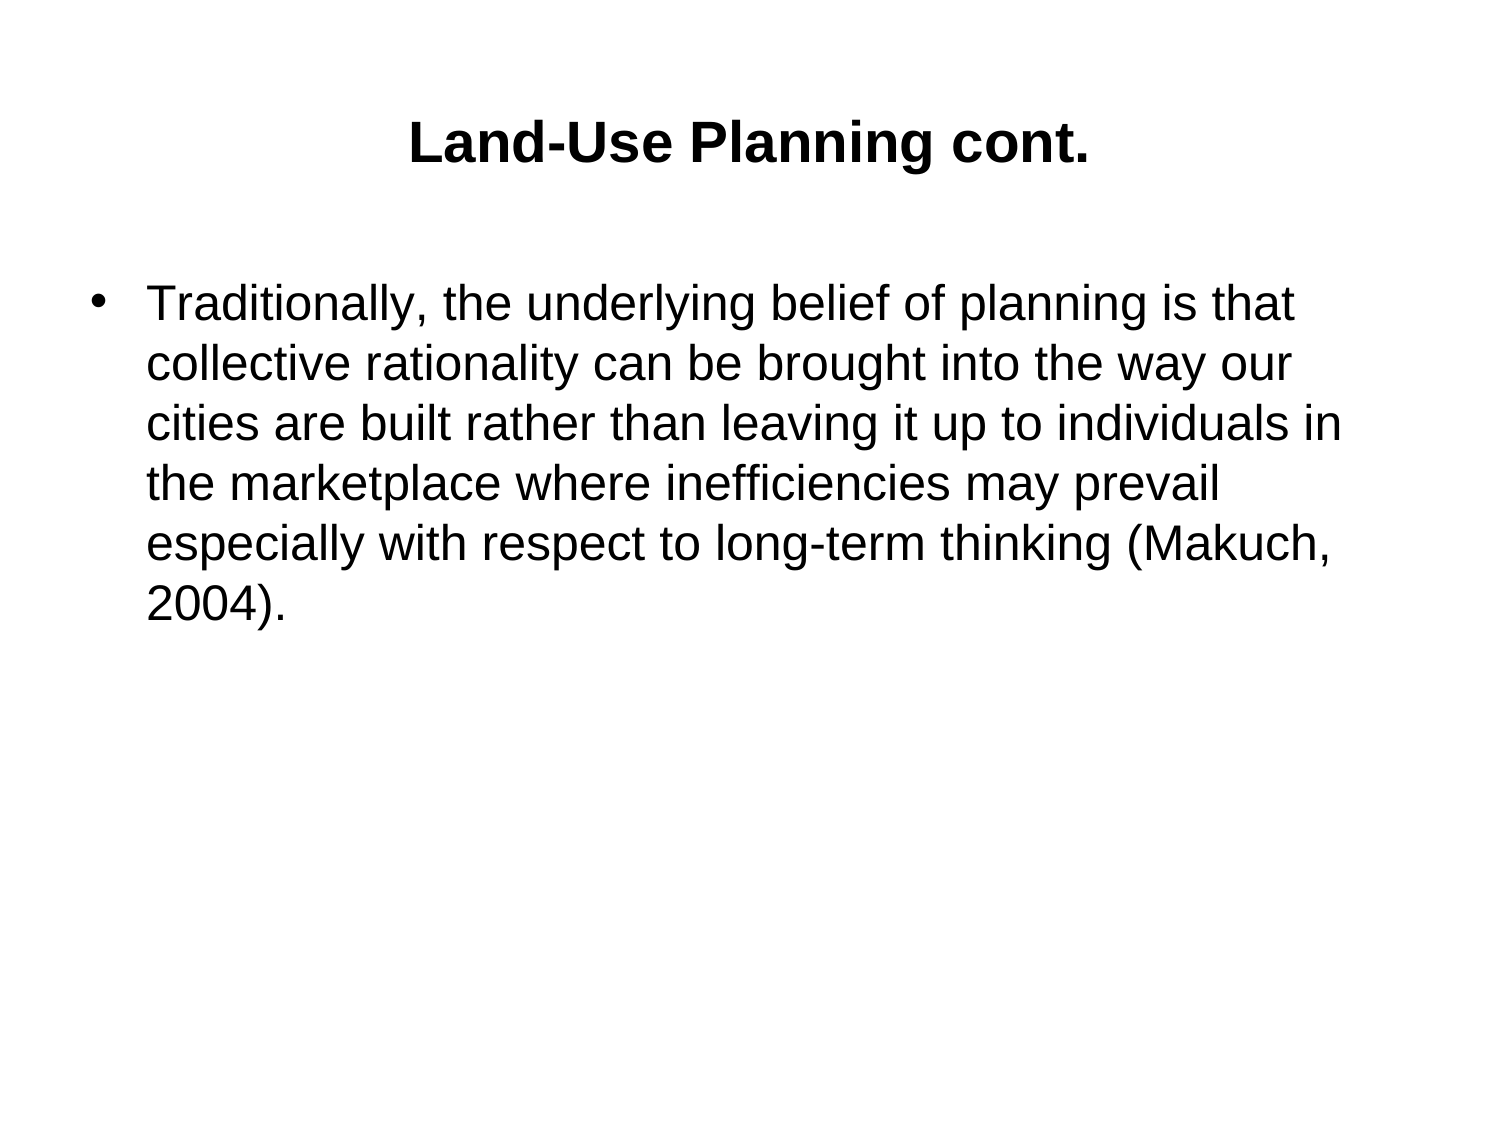

# Land-Use Planning cont.
Traditionally, the underlying belief of planning is that collective rationality can be brought into the way our cities are built rather than leaving it up to individuals in the marketplace where inefficiencies may prevail especially with respect to long-term thinking (Makuch, 2004).